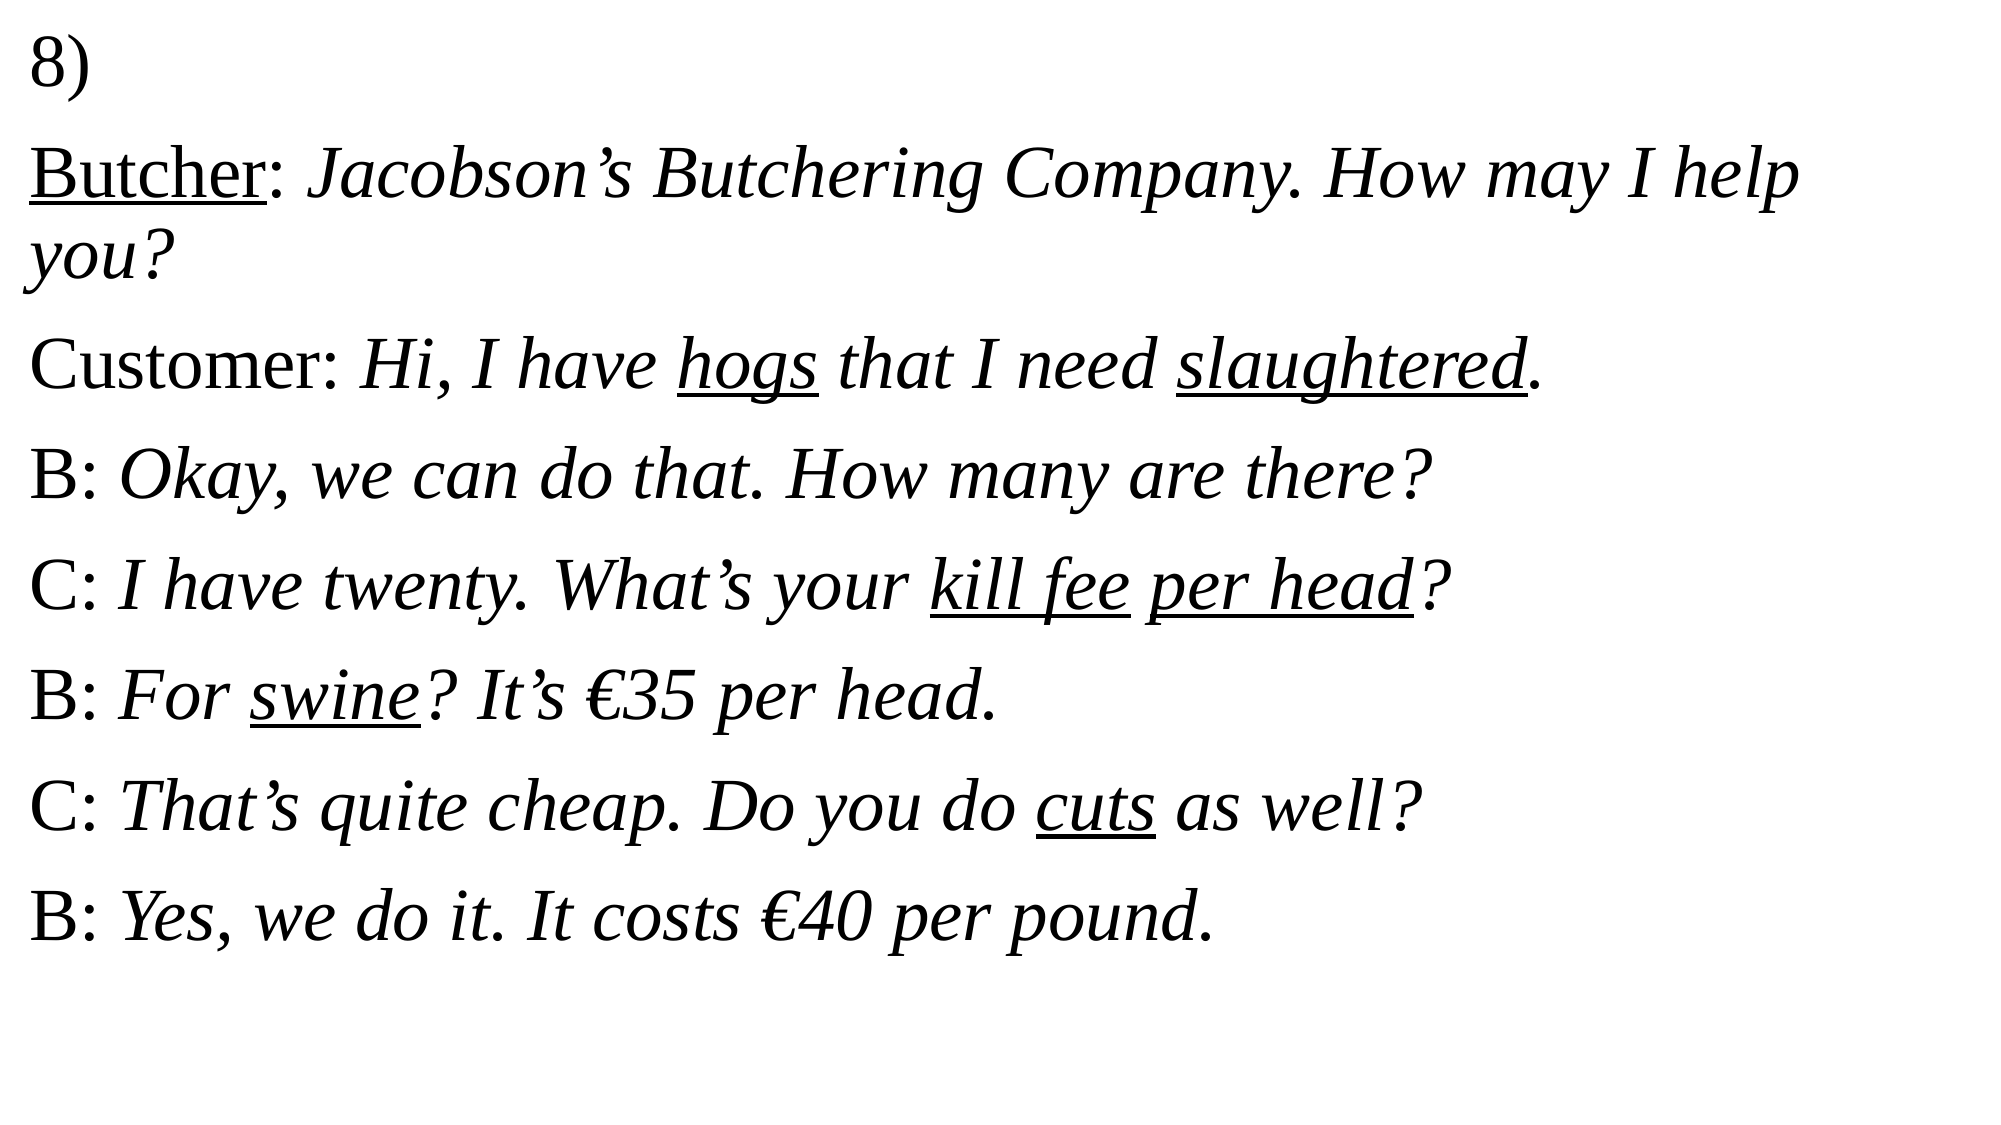

# 8)
Butcher: Jacobson’s Butchering Company. How may I help you?
Customer: Hi, I have hogs that I need slaughtered.
B: Okay, we can do that. How many are there?
C: I have twenty. What’s your kill fee per head?
B: For swine? It’s €35 per head.
C: That’s quite cheap. Do you do cuts as well?
B: Yes, we do it. It costs €40 per pound.